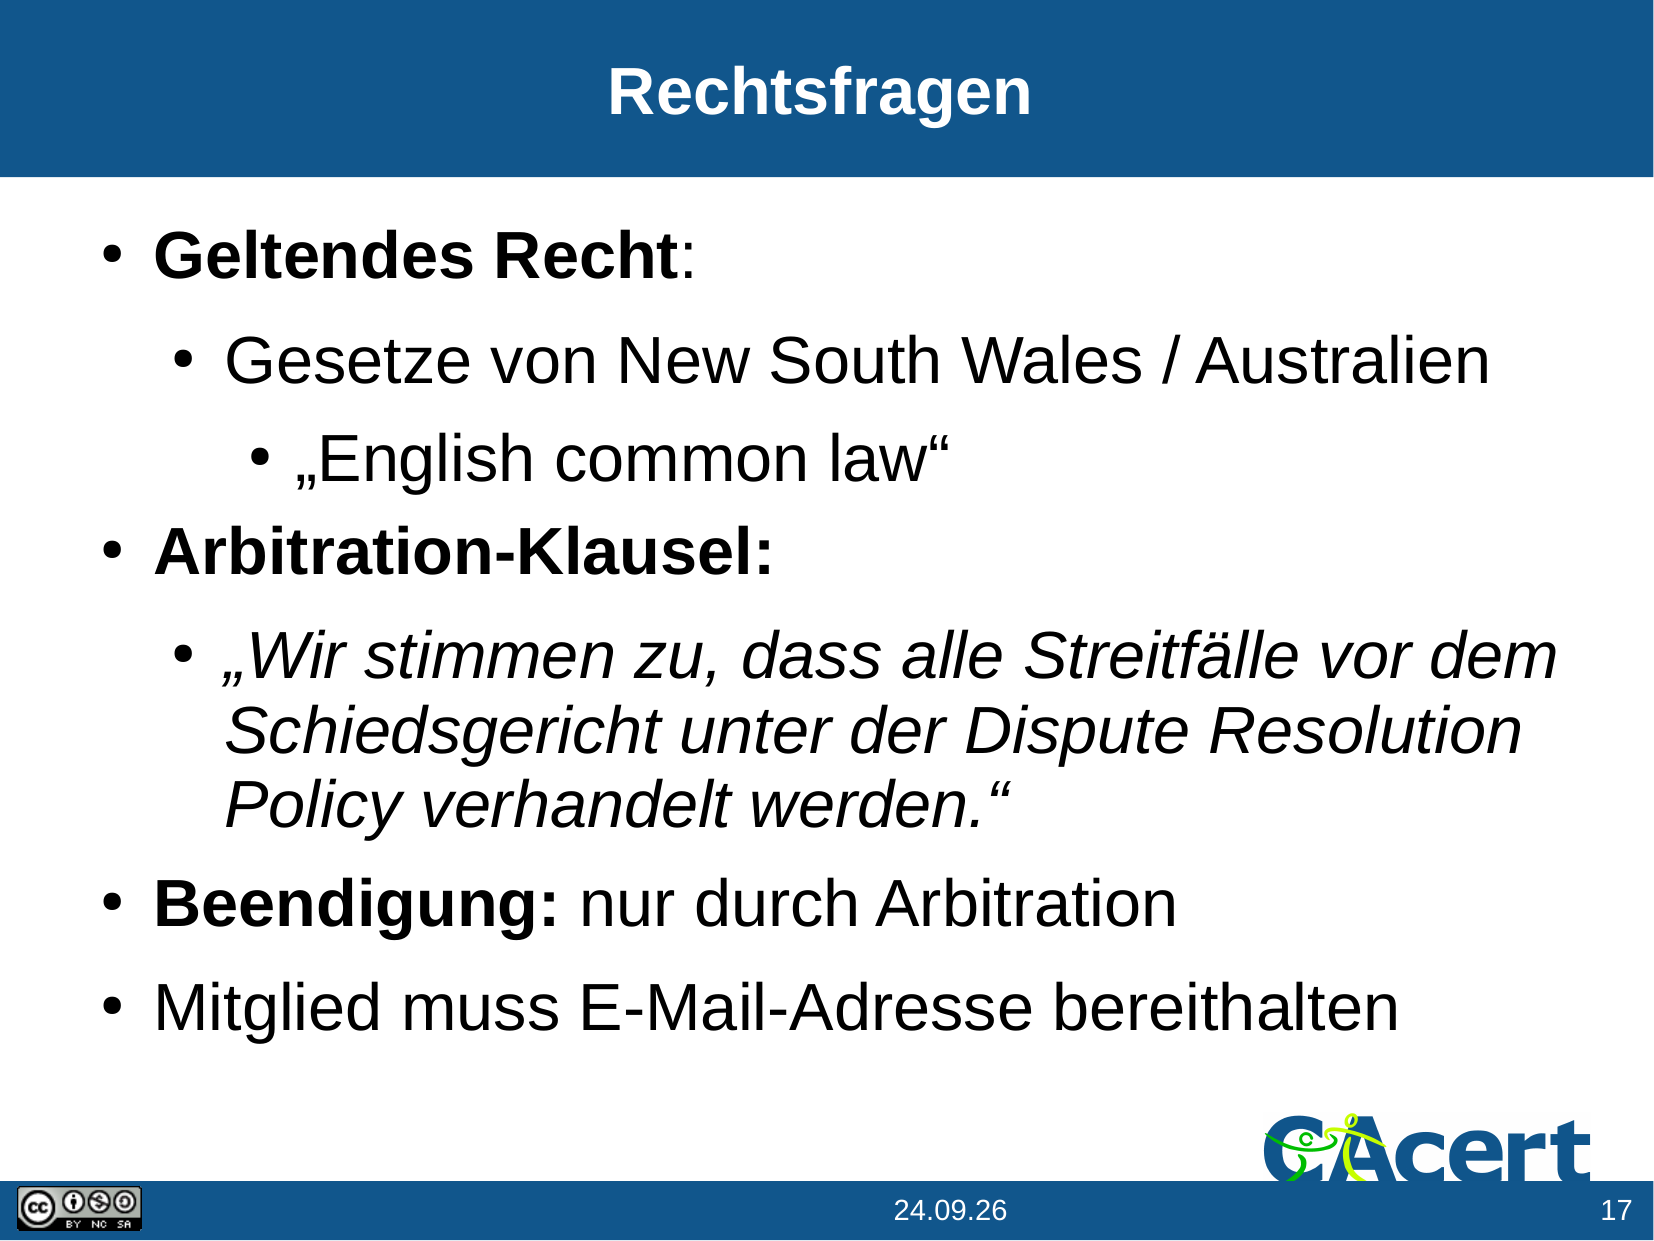

# Rechtsfragen
Geltendes Recht:
Gesetze von New South Wales / Australien
„English common law“
Arbitration-Klausel:
„Wir stimmen zu, dass alle Streitfälle vor dem Schiedsgericht unter der Dispute Resolution Policy verhandelt werden.“
Beendigung: nur durch Arbitration
Mitglied muss E-Mail-Adresse bereithalten